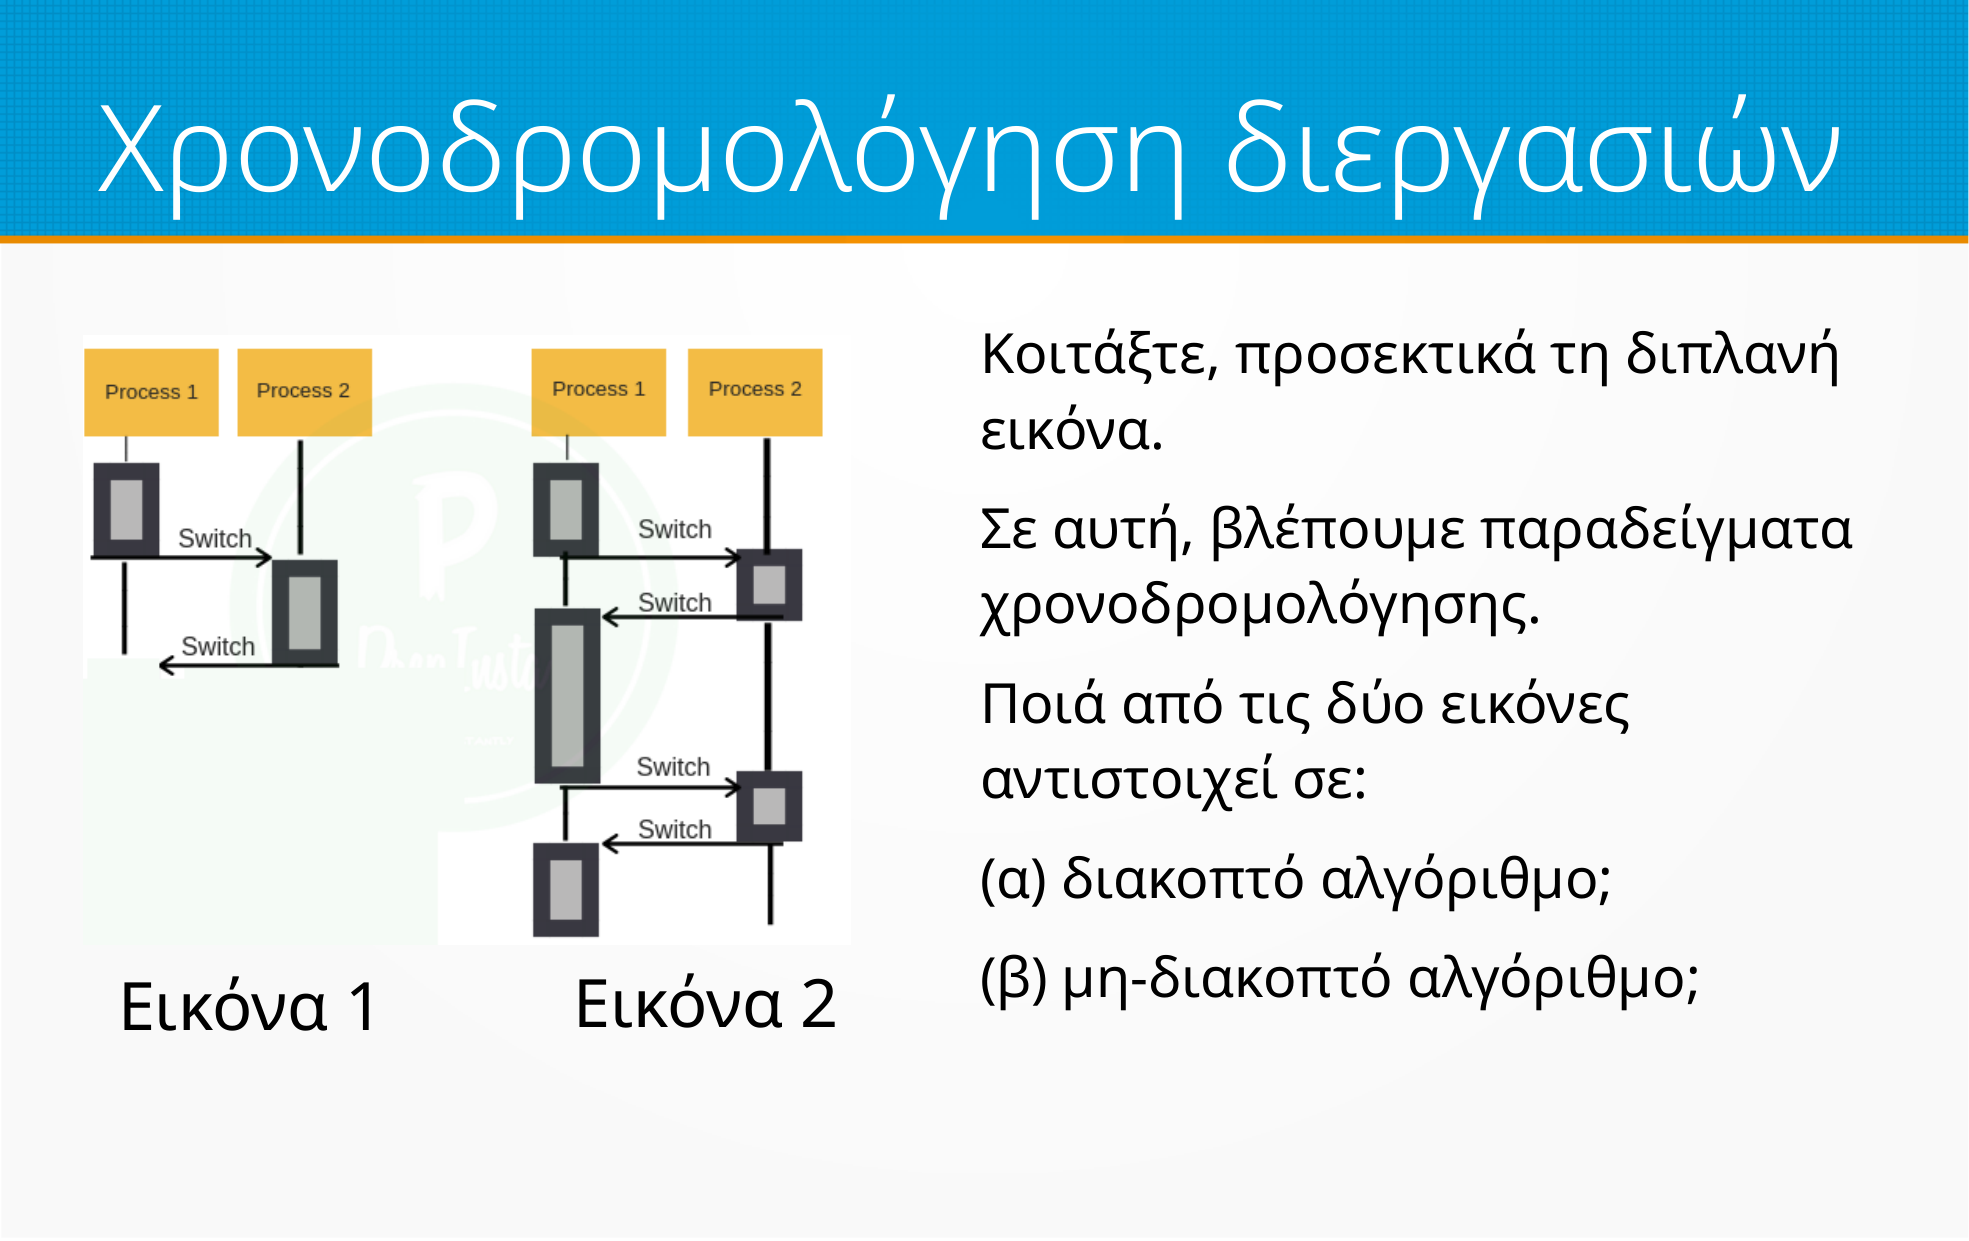

# Χρονοδρομολόγηση διεργασιών
Κοιτάξτε, προσεκτικά τη διπλανή εικόνα.
Σε αυτή, βλέπουμε παραδείγματα χρονοδρομολόγησης.
Ποιά από τις δύο εικόνες αντιστοιχεί σε:
(α) διακοπτό αλγόριθμο;
(β) μη-διακοπτό αλγόριθμο;
Εικόνα 2
Εικόνα 1